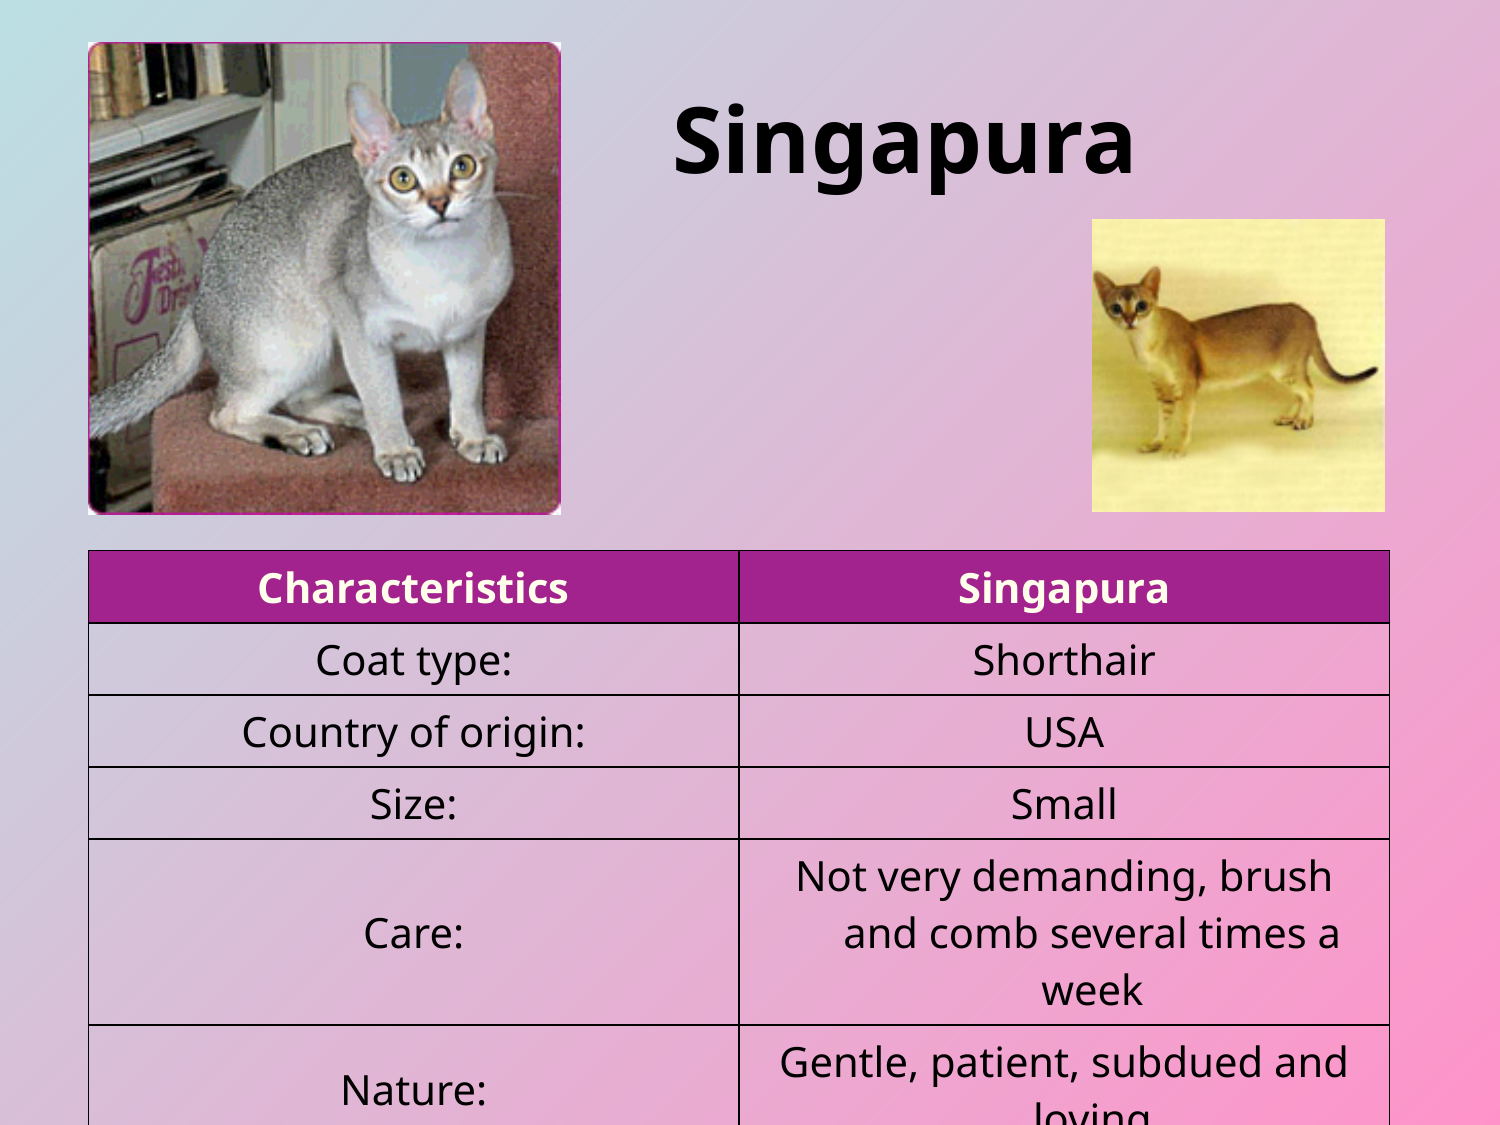

# Singapura
| Characteristics | Singapura |
| --- | --- |
| Coat type: | Shorthair |
| Country of origin: | USA |
| Size: | Small |
| Care: | Not very demanding, brush and comb several times a week |
| Nature: | Gentle, patient, subdued and loving |